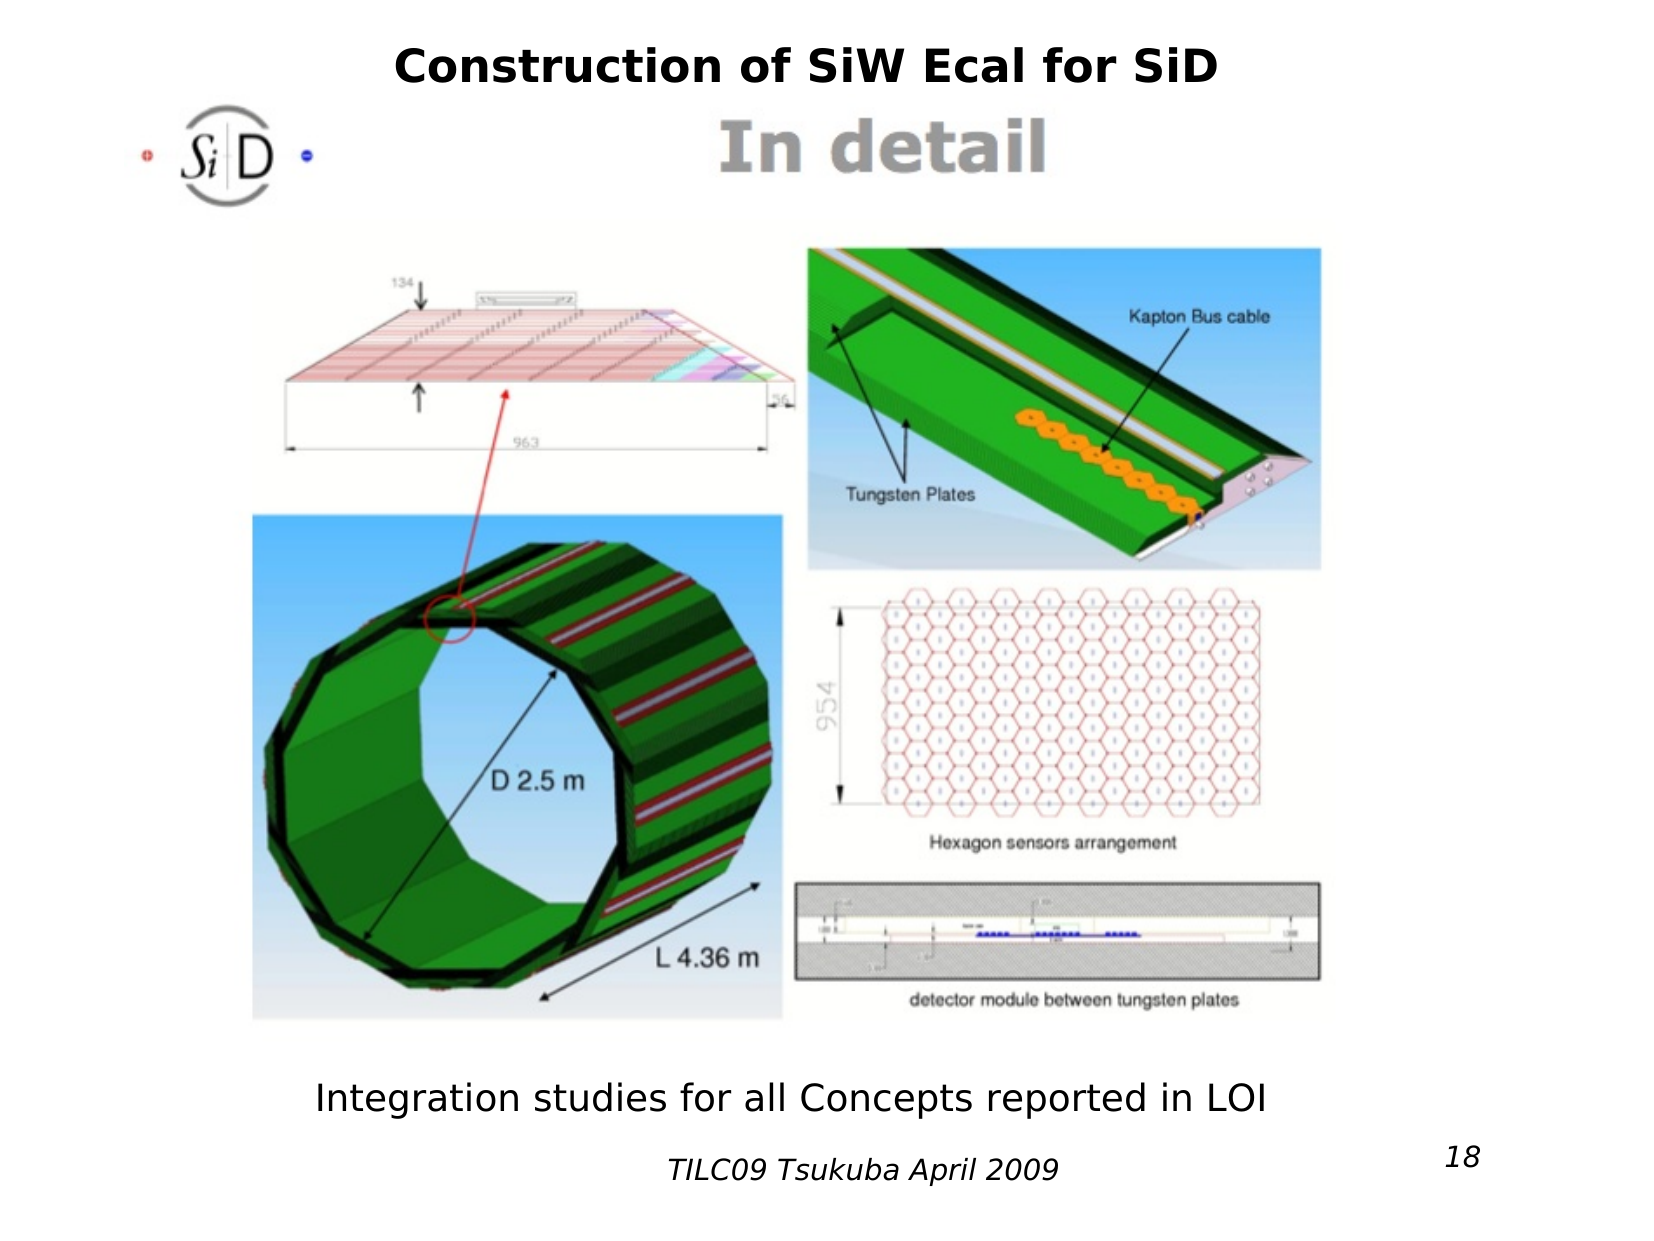

Construction of SiW Ecal for SiD
Integration studies for all Concepts reported in LOI